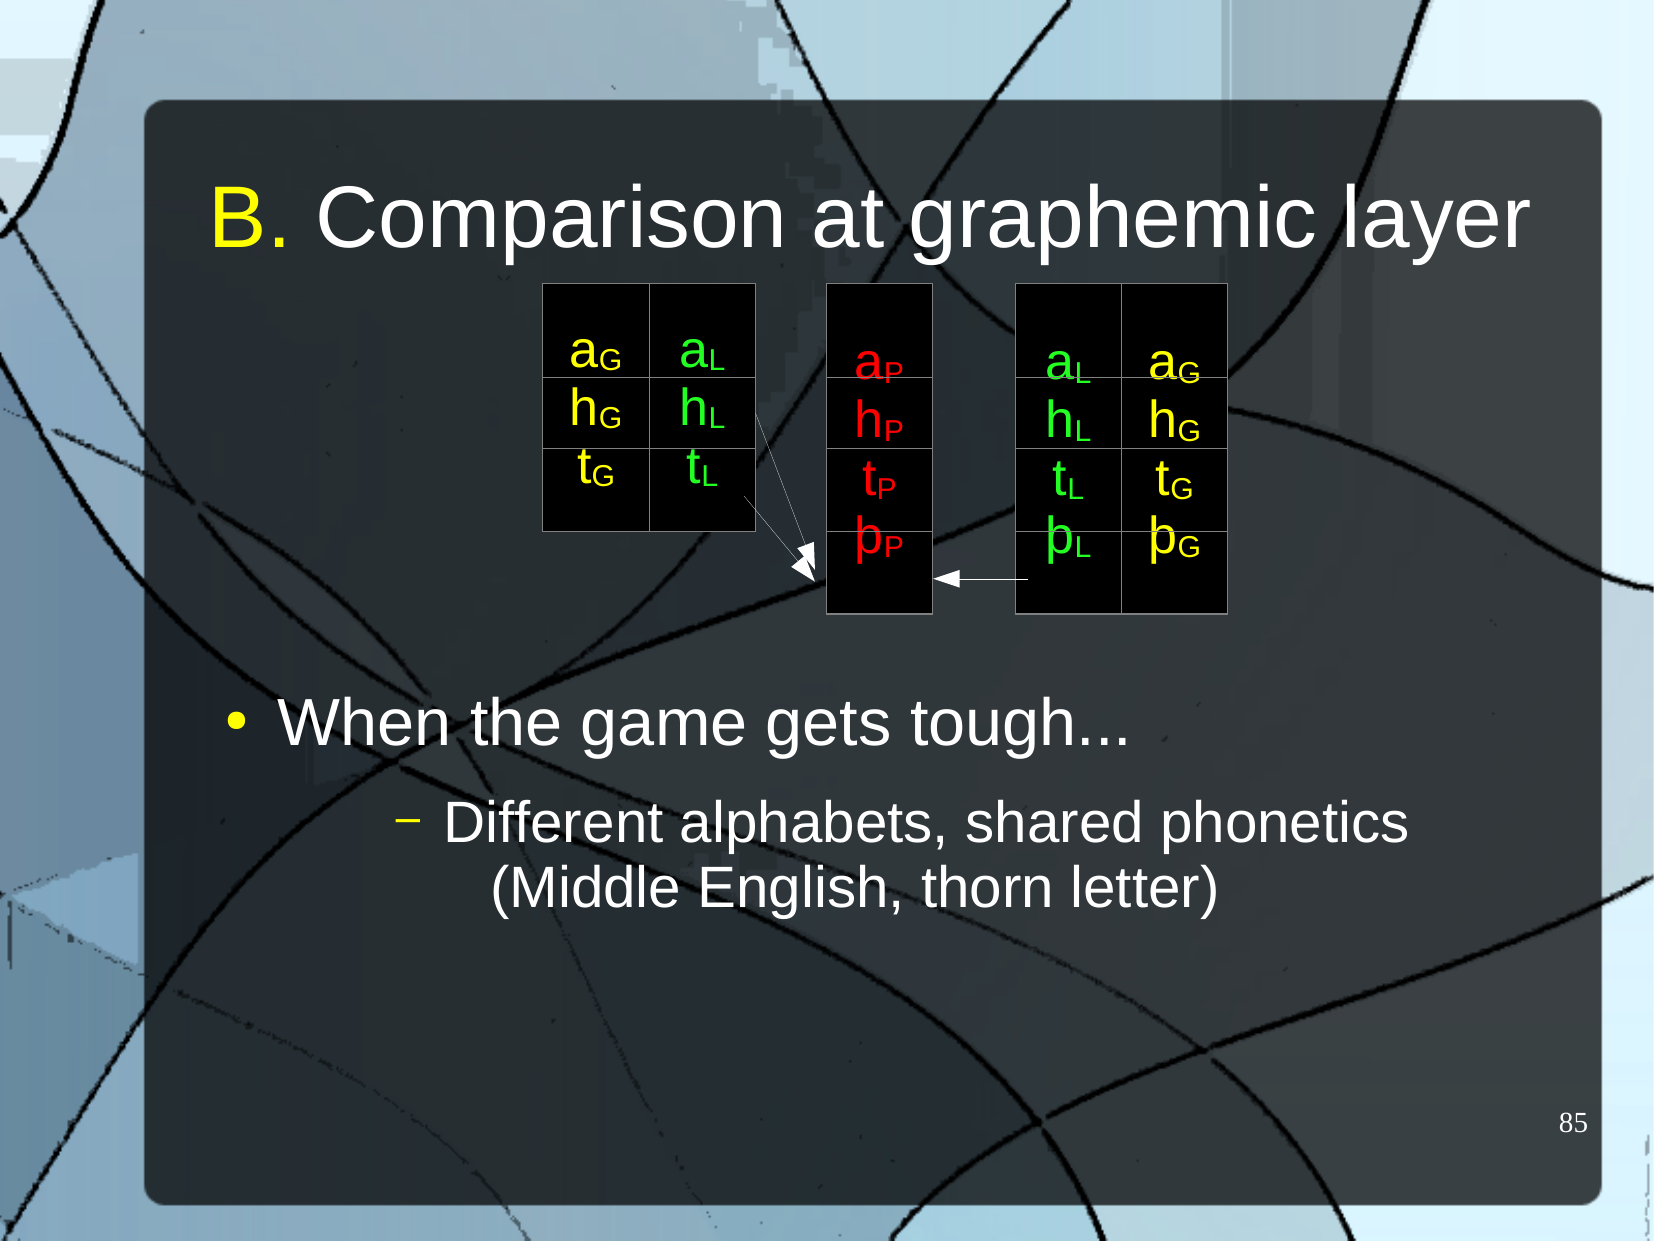

# B. Comparison at graphemic layer
aP
hP
tP
þP
aG
hG
tG
aL
hL
tL
þL
aL
hL
tL
aG
hG
tG
þG
When the game gets tough...
Different alphabets, shared phonetics
(Middle English, thorn letter)
85